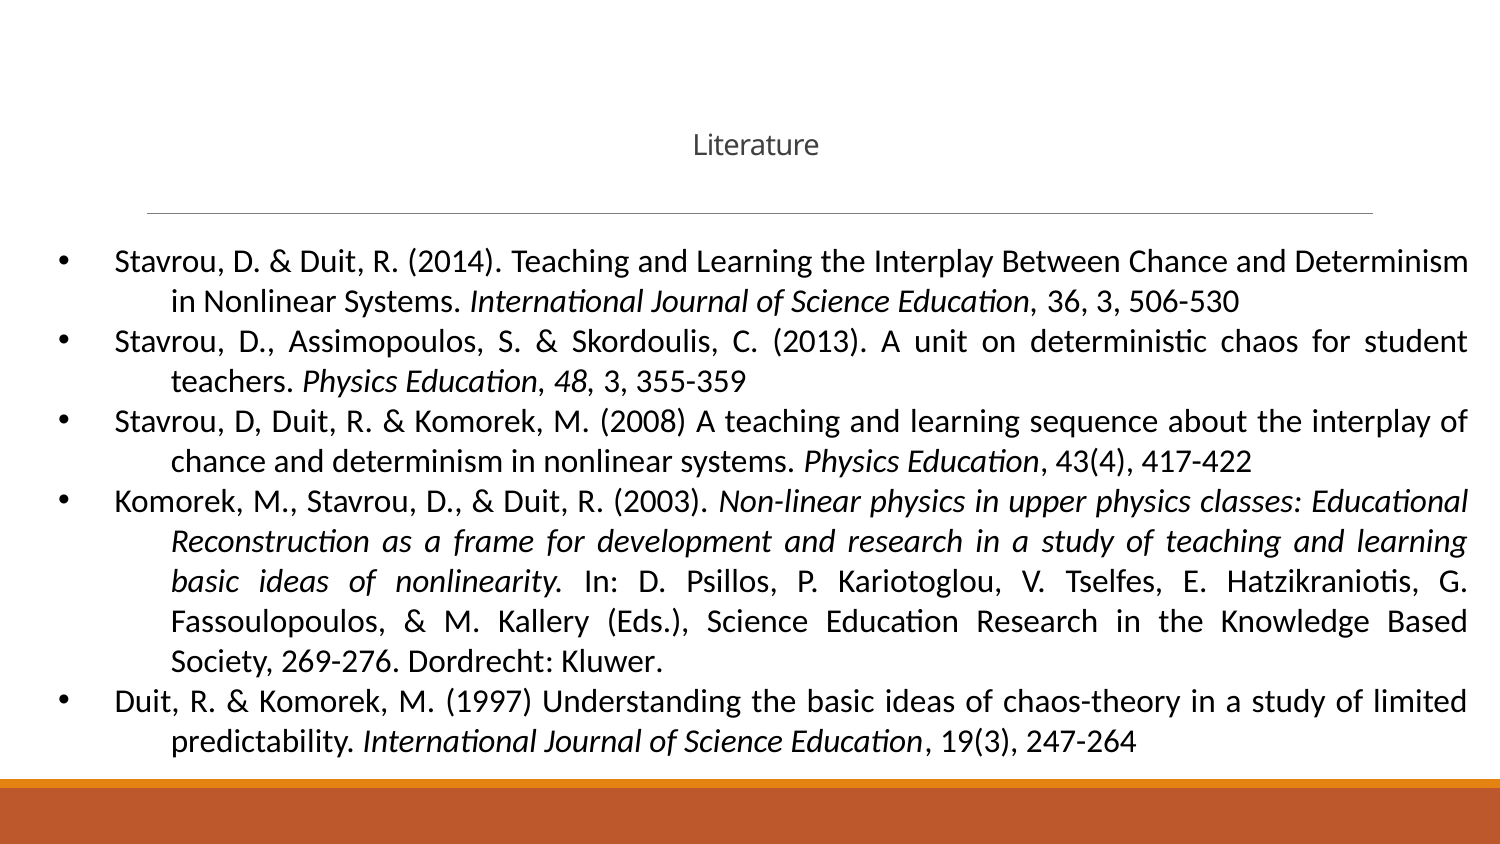

# Literature
Stavrou, D. & Duit, R. (2014). Teaching and Learning the Interplay Between Chance and Determinism in Nonlinear Systems. International Journal of Science Education, 36, 3, 506-530
Stavrou, D., Assimopoulos, S. & Skordoulis, C. (2013). A unit on deterministic chaos for student teachers. Physics Education, 48, 3, 355-359
Stavrou, D, Duit, R. & Komorek, M. (2008) A teaching and learning sequence about the interplay of chance and determinism in nonlinear systems. Physics Education, 43(4), 417-422
Komorek, M., Stavrou, D., & Duit, R. (2003). Non-linear physics in upper physics classes: Educational Reconstruction as a frame for development and research in a study of teaching and learning basic ideas of nonlinearity. In: D. Psillos, P. Kariotoglou, V. Tselfes, E. Hatzikraniotis, G. Fassoulopoulos, & M. Kallery (Eds.), Science Education Research in the Knowledge Based Society, 269-276. Dordrecht: Kluwer.
Duit, R. & Komorek, M. (1997) Understanding the basic ideas of chaos-theory in a study of limited predictability. International Journal of Science Education, 19(3), 247-264